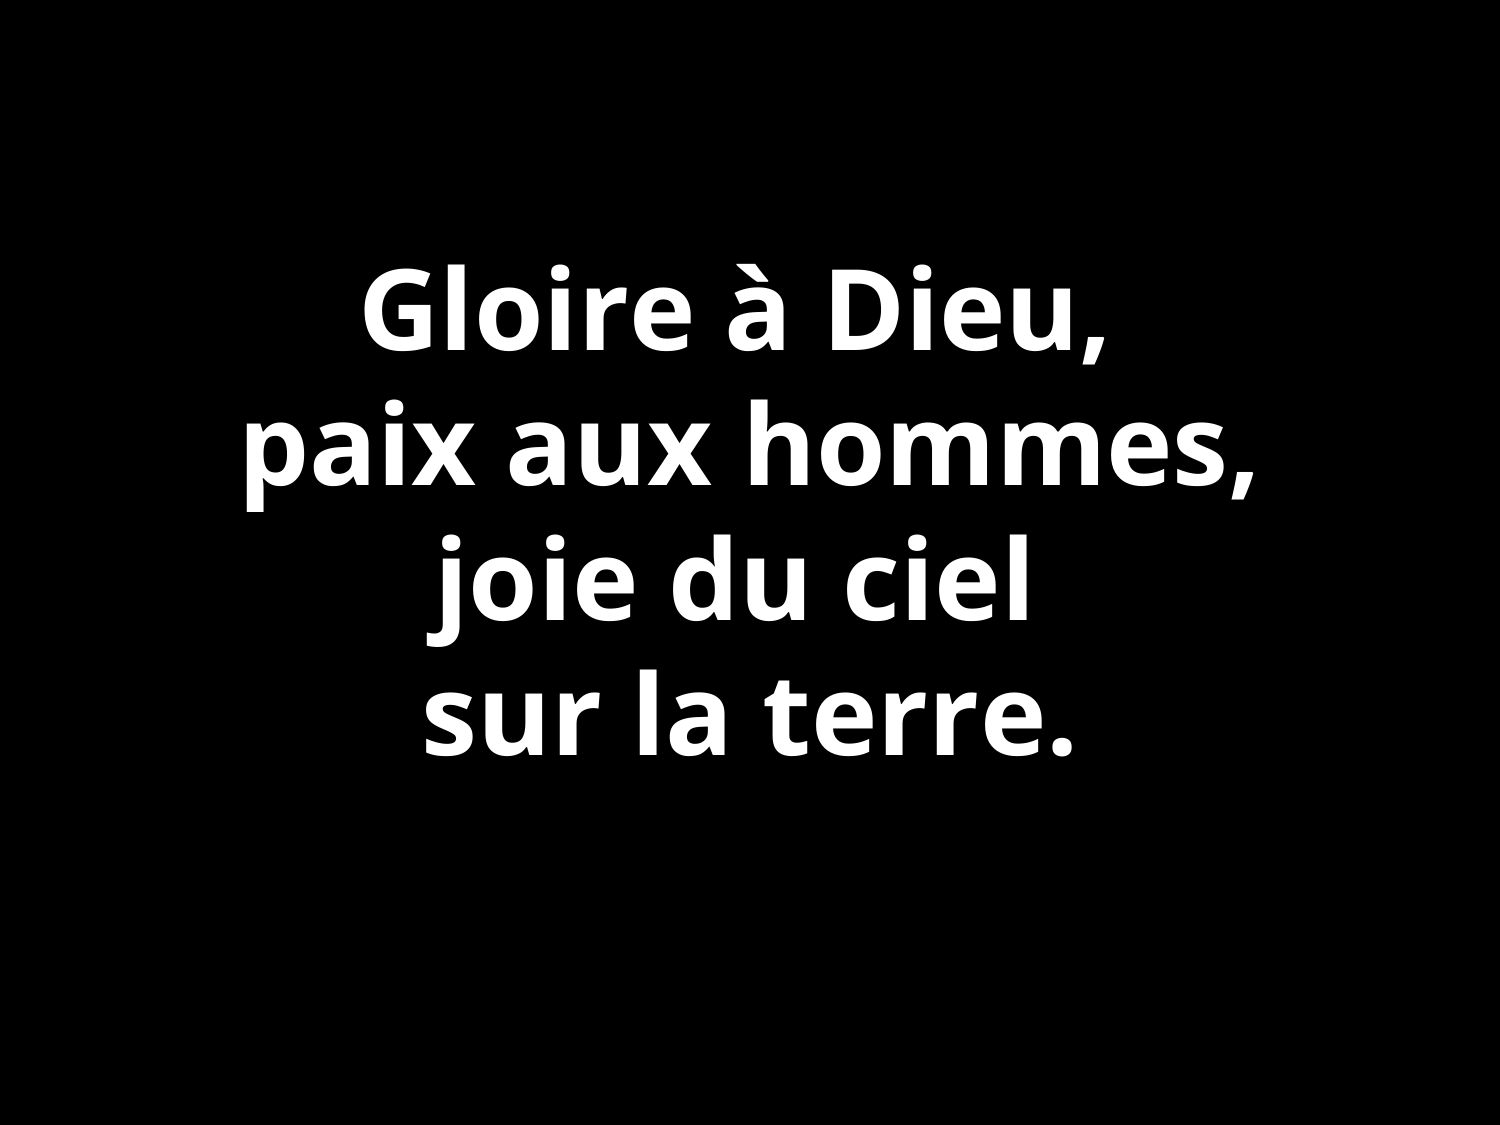

Gloire à Dieu,
paix aux hommes,
joie du ciel
sur la terre.